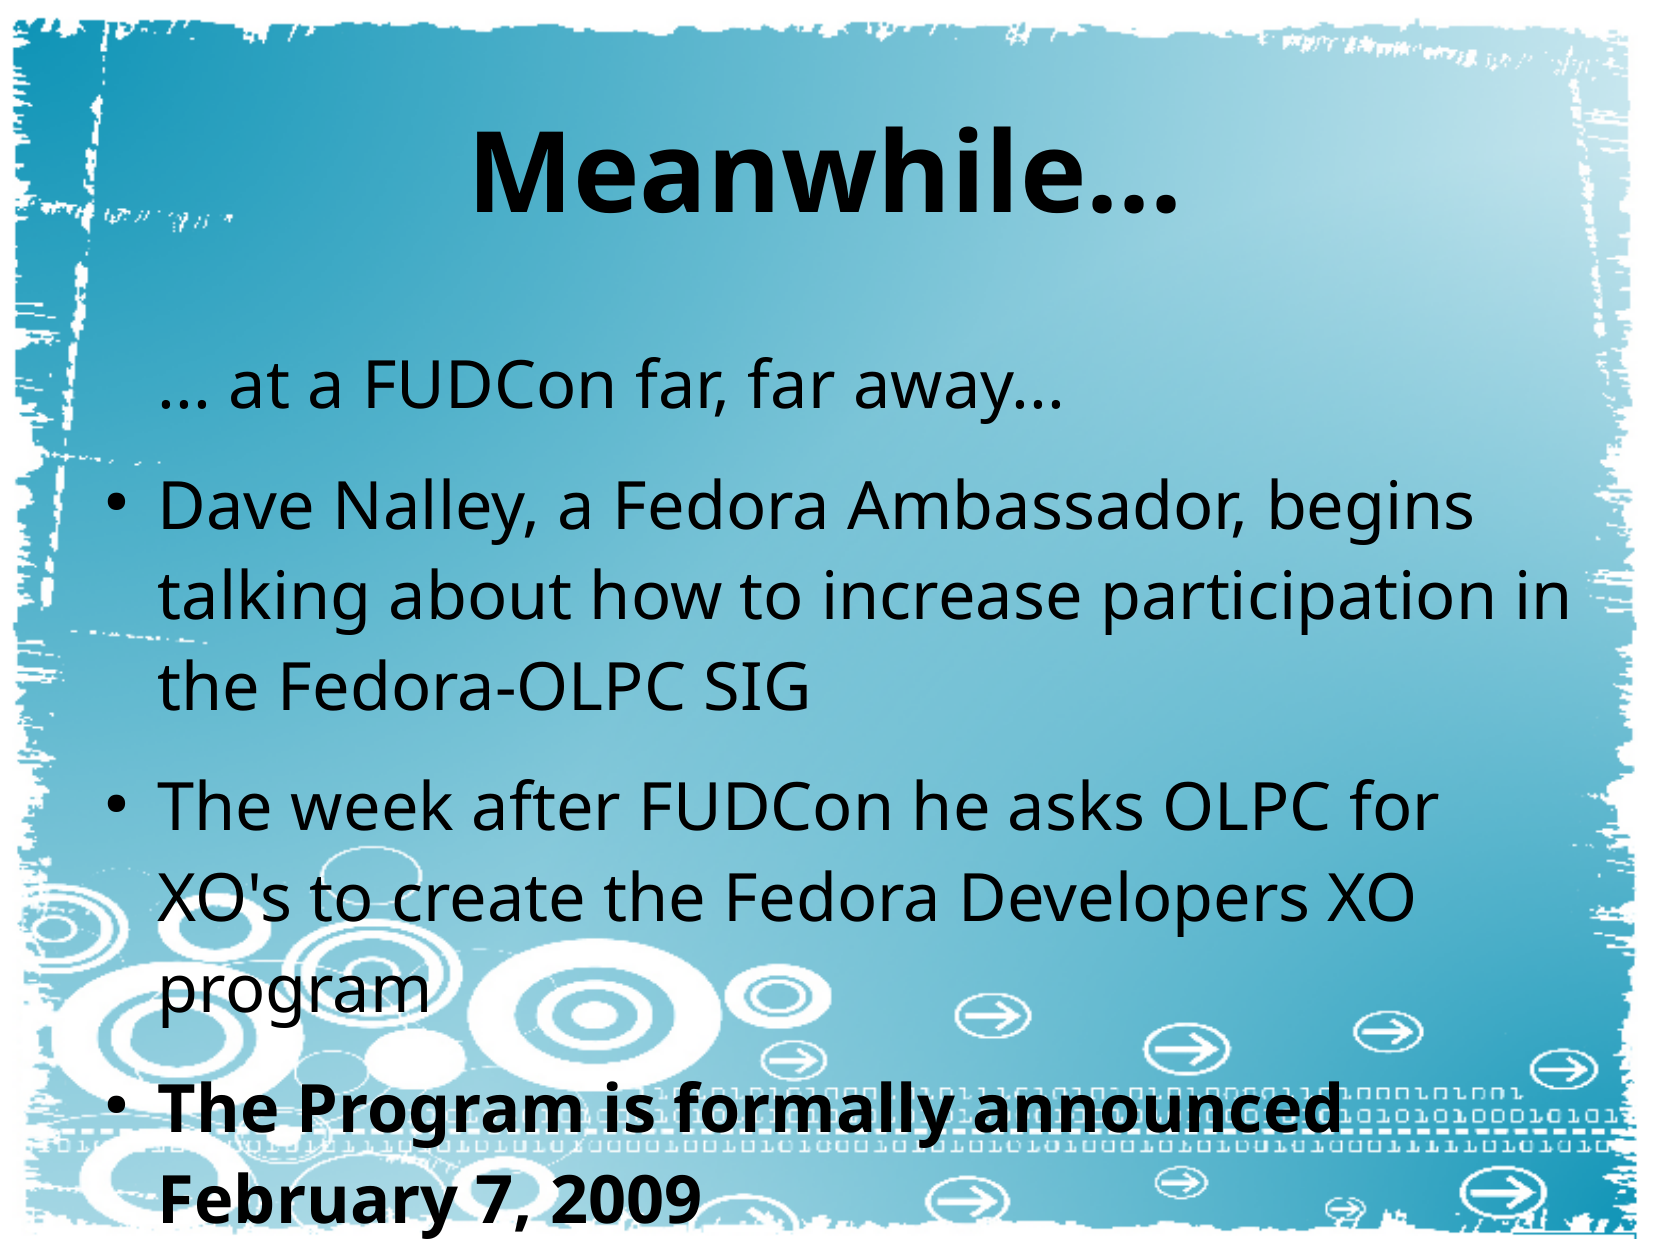

# Meanwhile...
... at a FUDCon far, far away...
Dave Nalley, a Fedora Ambassador, begins talking about how to increase participation in the Fedora-OLPC SIG
The week after FUDCon he asks OLPC for XO's to create the Fedora Developers XO program
The Program is formally announced February 7, 2009